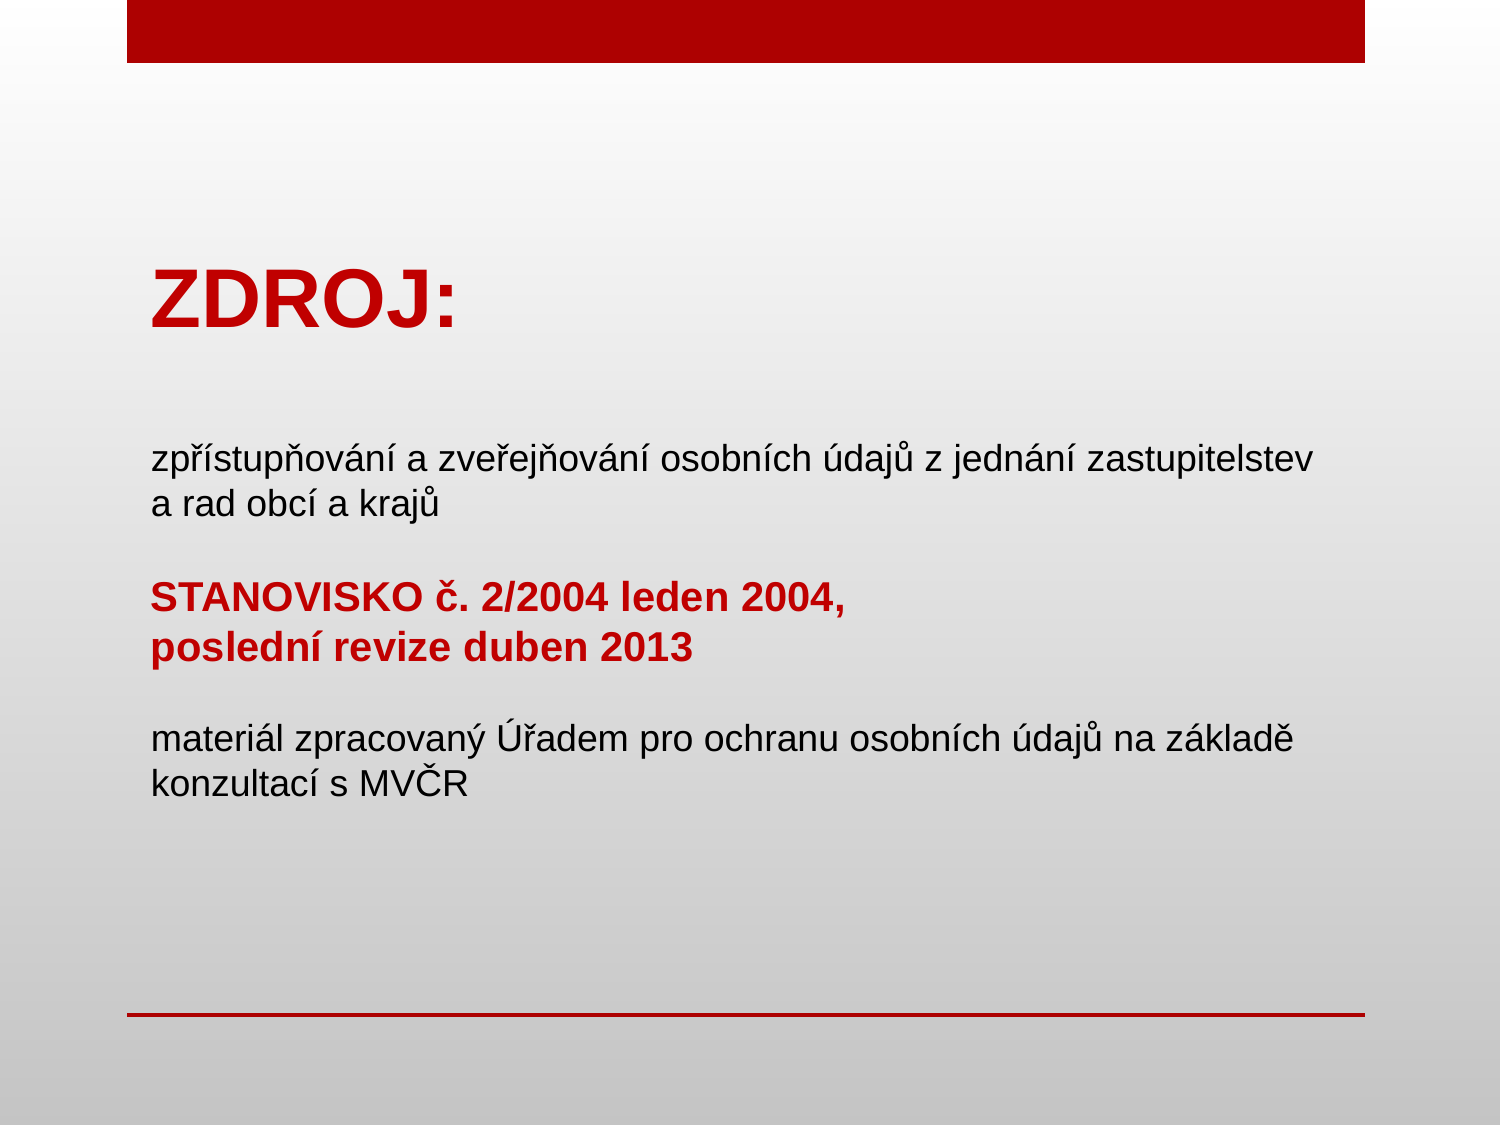

ZDROJ:
zpřístupňování a zveřejňování osobních údajů z jednání zastupitelstev a rad obcí a krajů
STANOVISKO č. 2/2004 leden 2004,
poslední revize duben 2013
materiál zpracovaný Úřadem pro ochranu osobních údajů na základě konzultací s MVČR